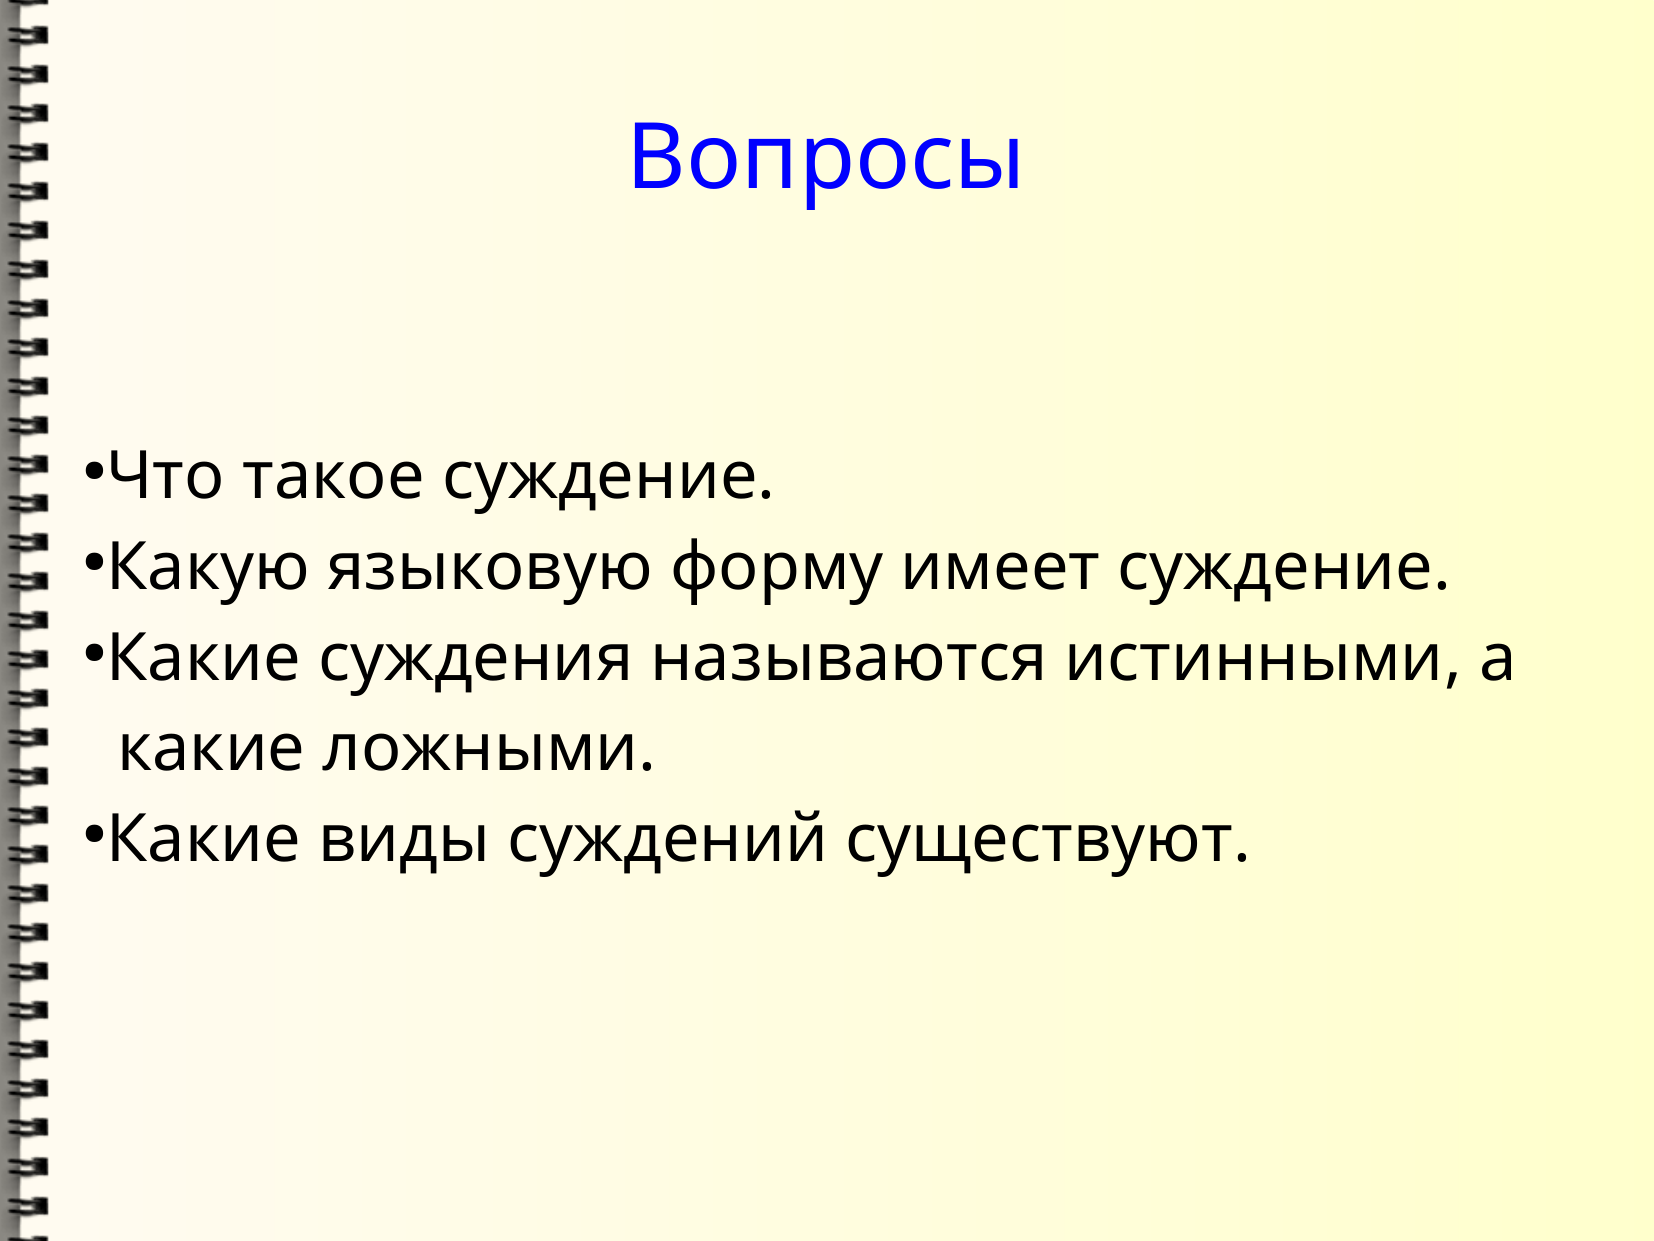

# Вопросы
Что такое суждение.
Какую языковую форму имеет суждение.
Какие суждения называются истинными, а какие ложными.
Какие виды суждений существуют.